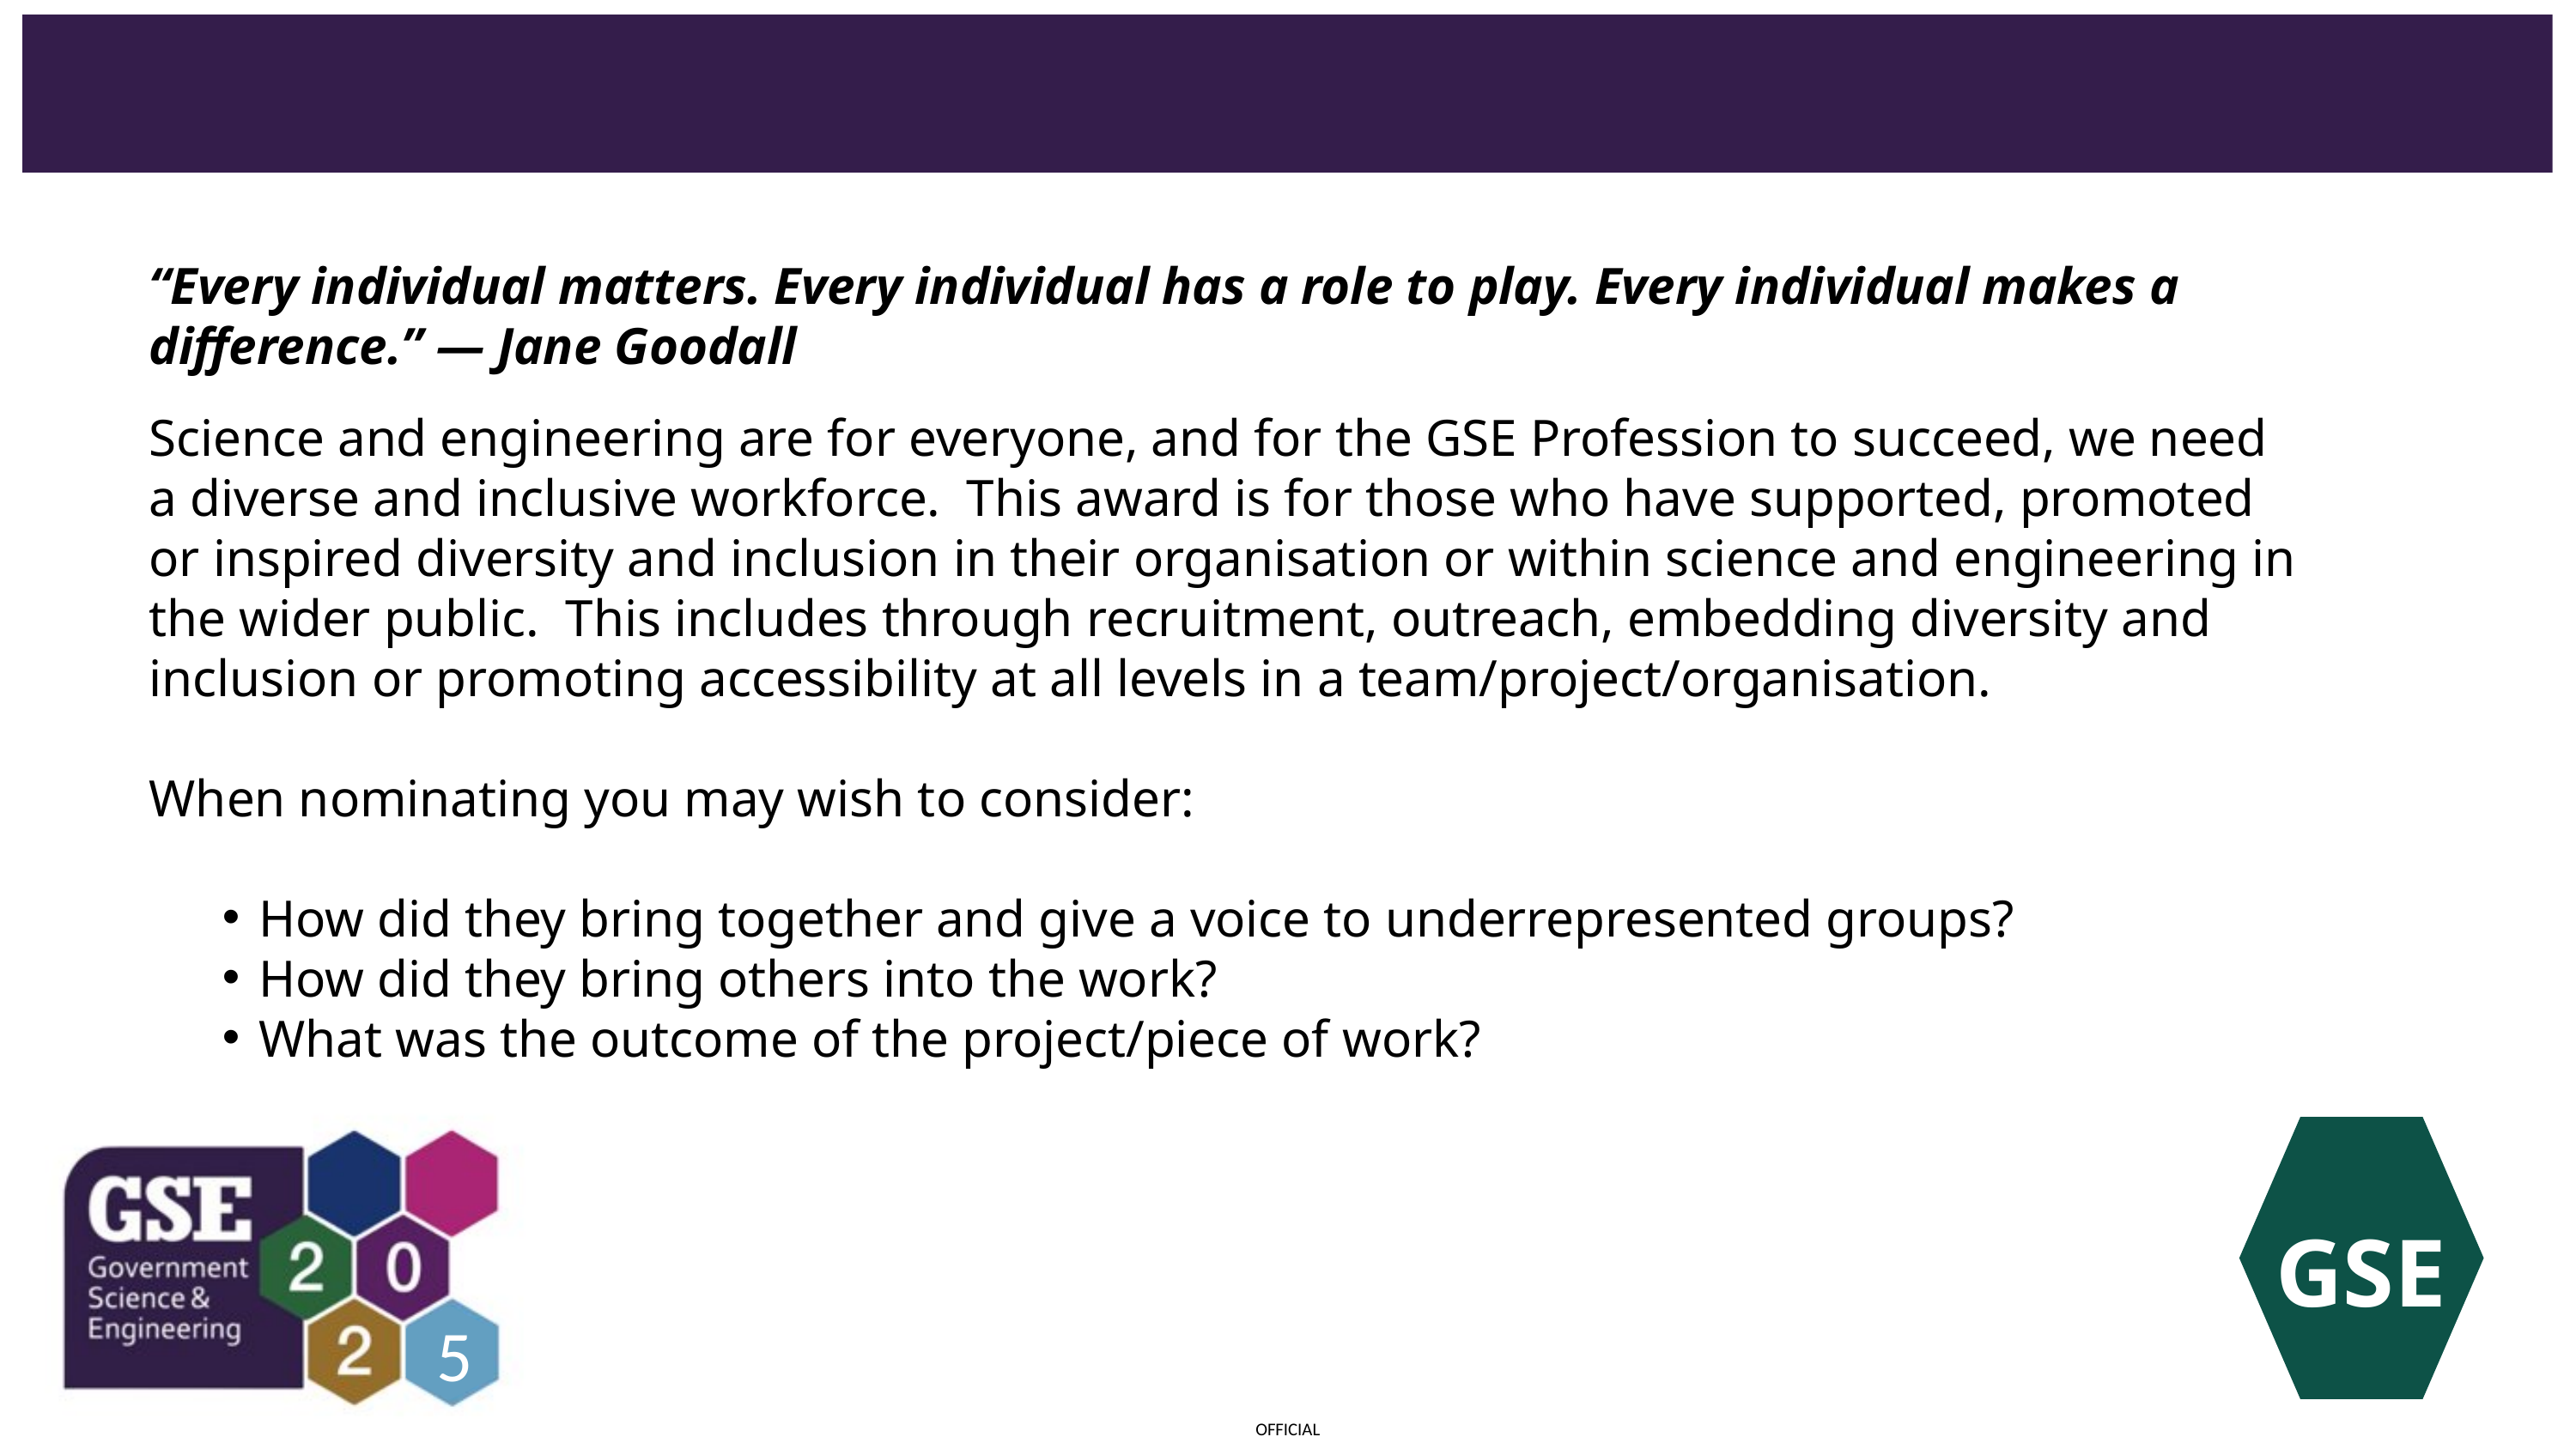

# Diversity and Inclusion in Science and Engineering Award
“Every individual matters. Every individual has a role to play. Every individual makes a difference.” ― Jane Goodall
Science and engineering are for everyone, and for the GSE Profession to succeed, we need a diverse and inclusive workforce. This award is for those who have supported, promoted or inspired diversity and inclusion in their organisation or within science and engineering in the wider public. This includes through recruitment, outreach, embedding diversity and inclusion or promoting accessibility at all levels in a team/project/organisation.
When nominating you may wish to consider:
How did they bring together and give a voice to underrepresented groups?
How did they bring others into the work?
What was the outcome of the project/piece of work?
5
GSE